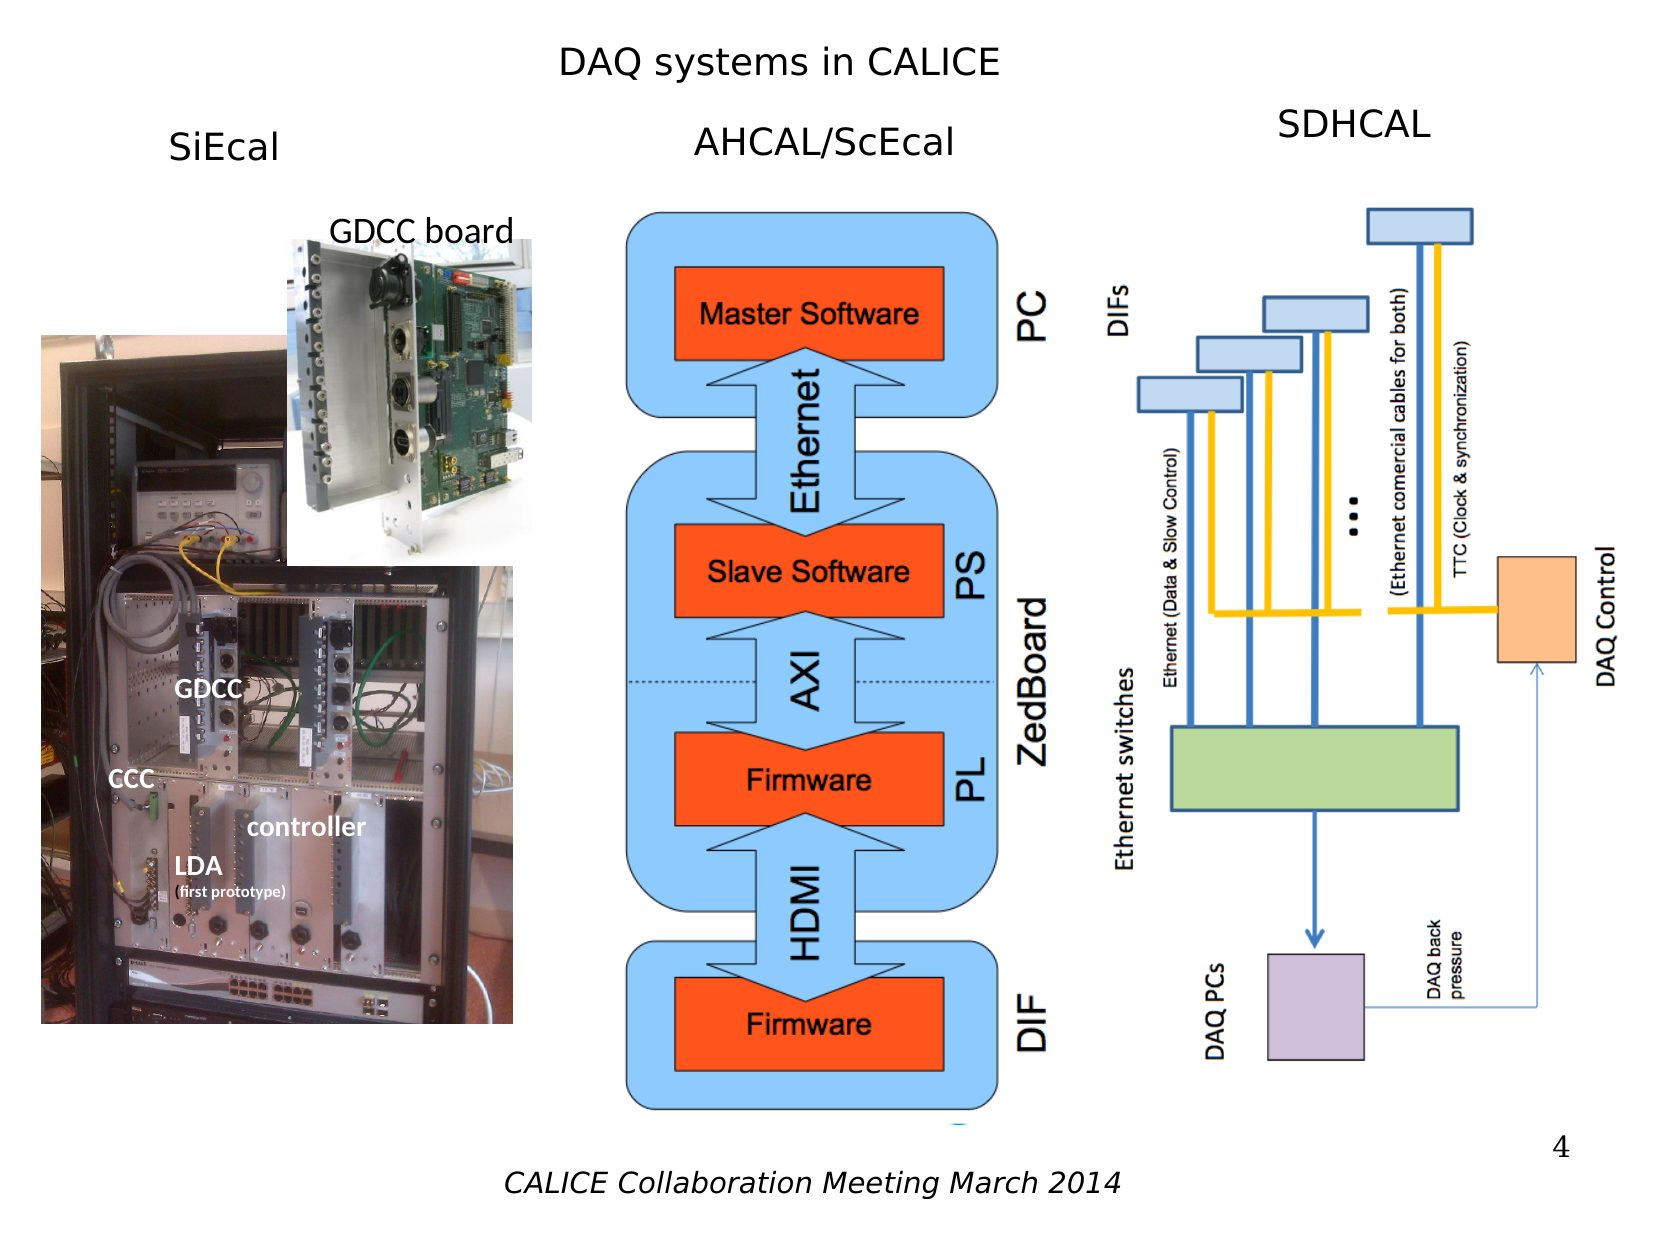

DAQ systems in CALICE
SDHCAL
AHCAL/ScEcal
SiEcal
GDCC board
GDCC
CCC
controller
LDA
(first prototype)
4